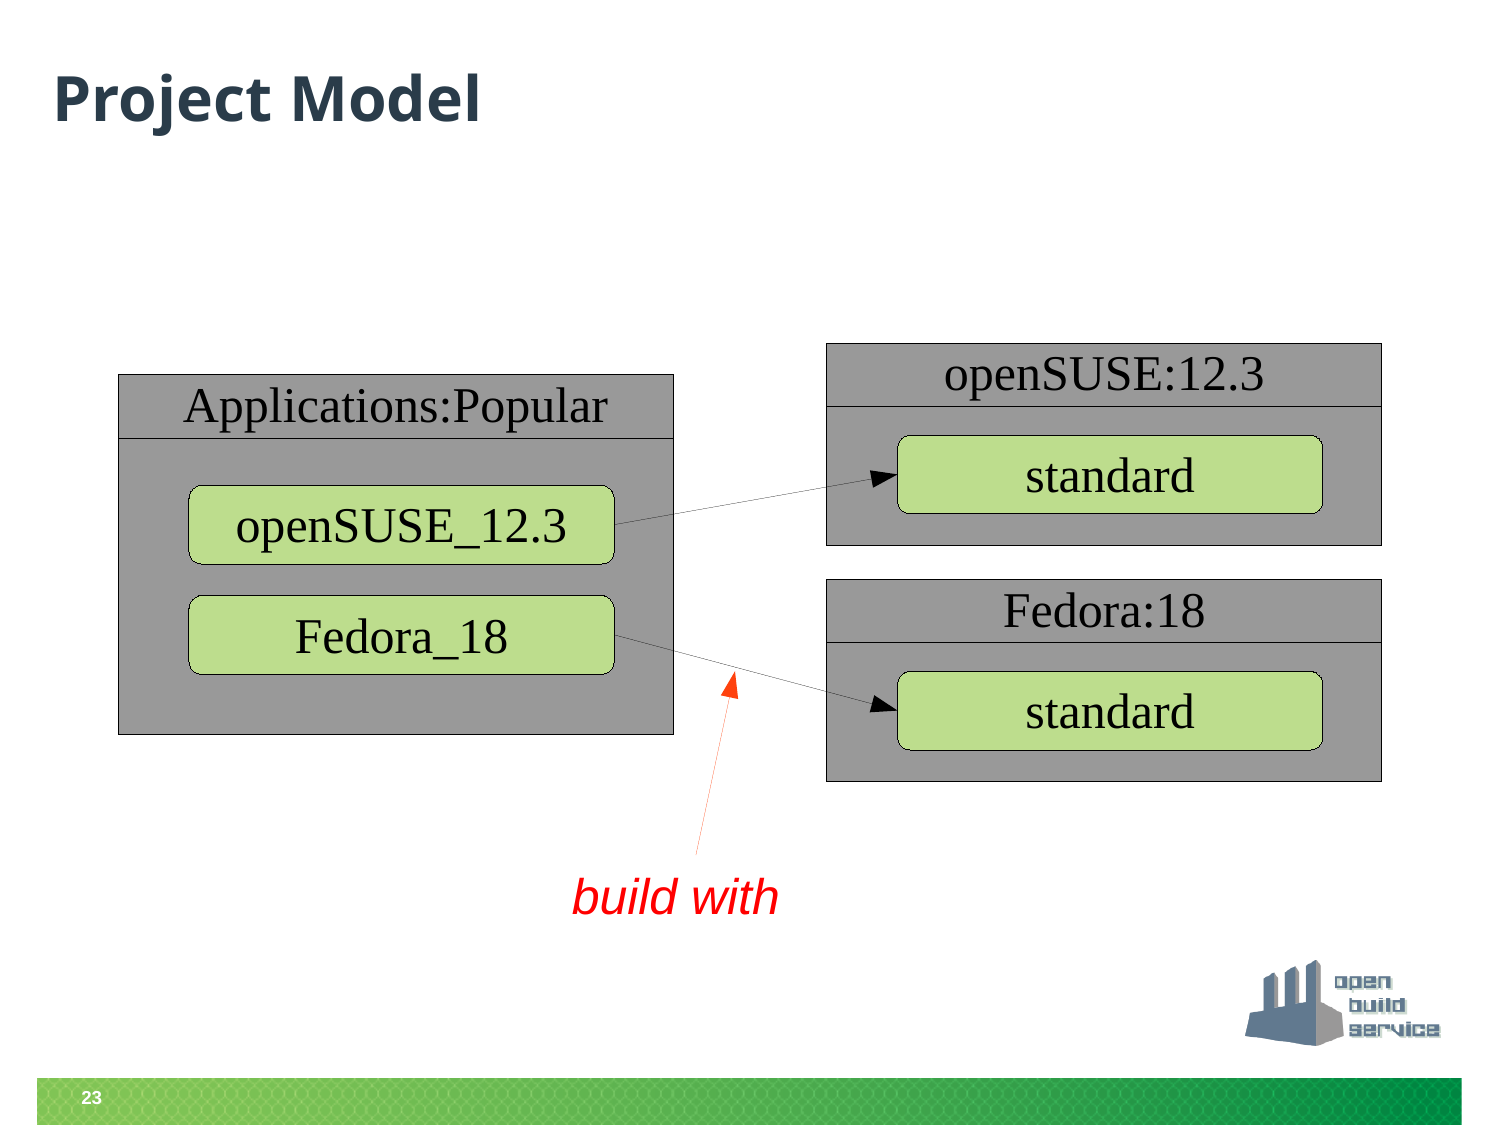

# Project Model
openSUSE:12.3
Applications:Popular
standard
openSUSE_12.3
Fedora:18
Fedora_18
standard
build with